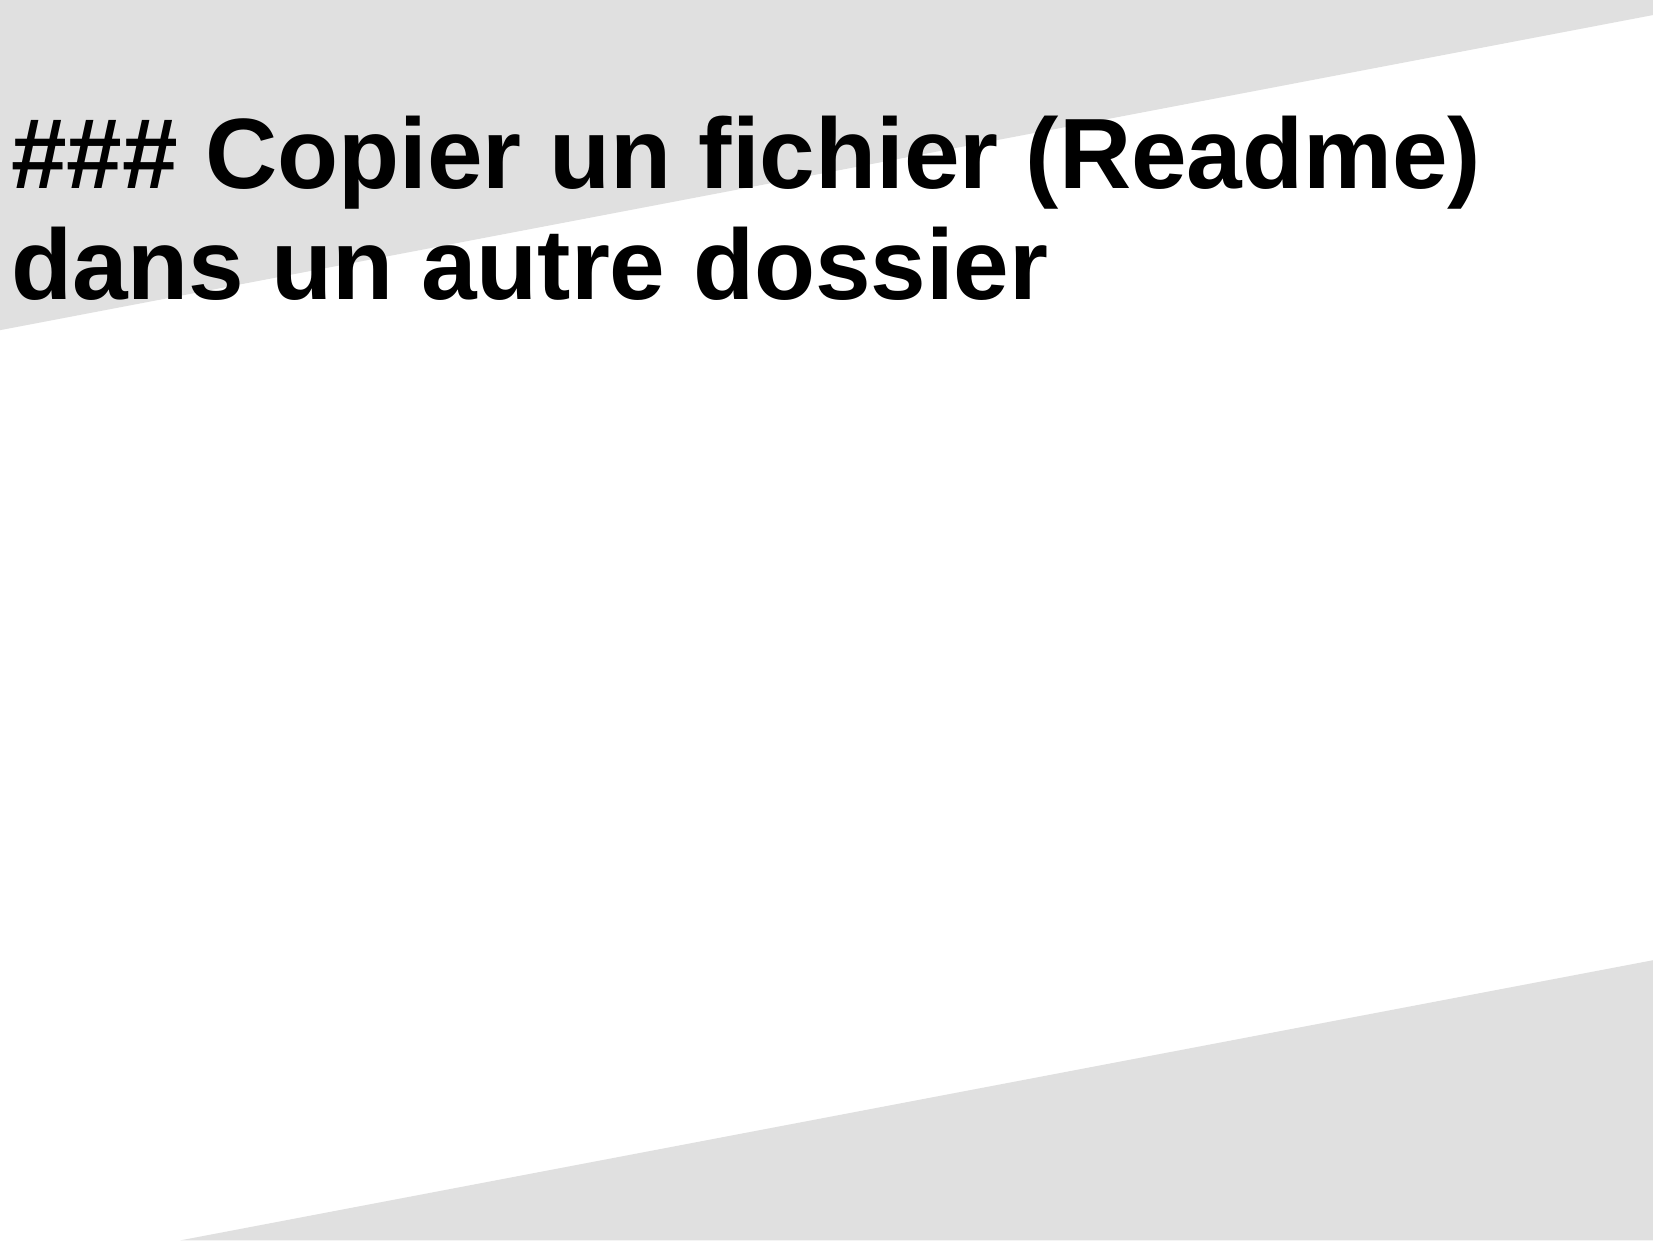

# ### Copier un fichier (Readme) dans un autre dossier